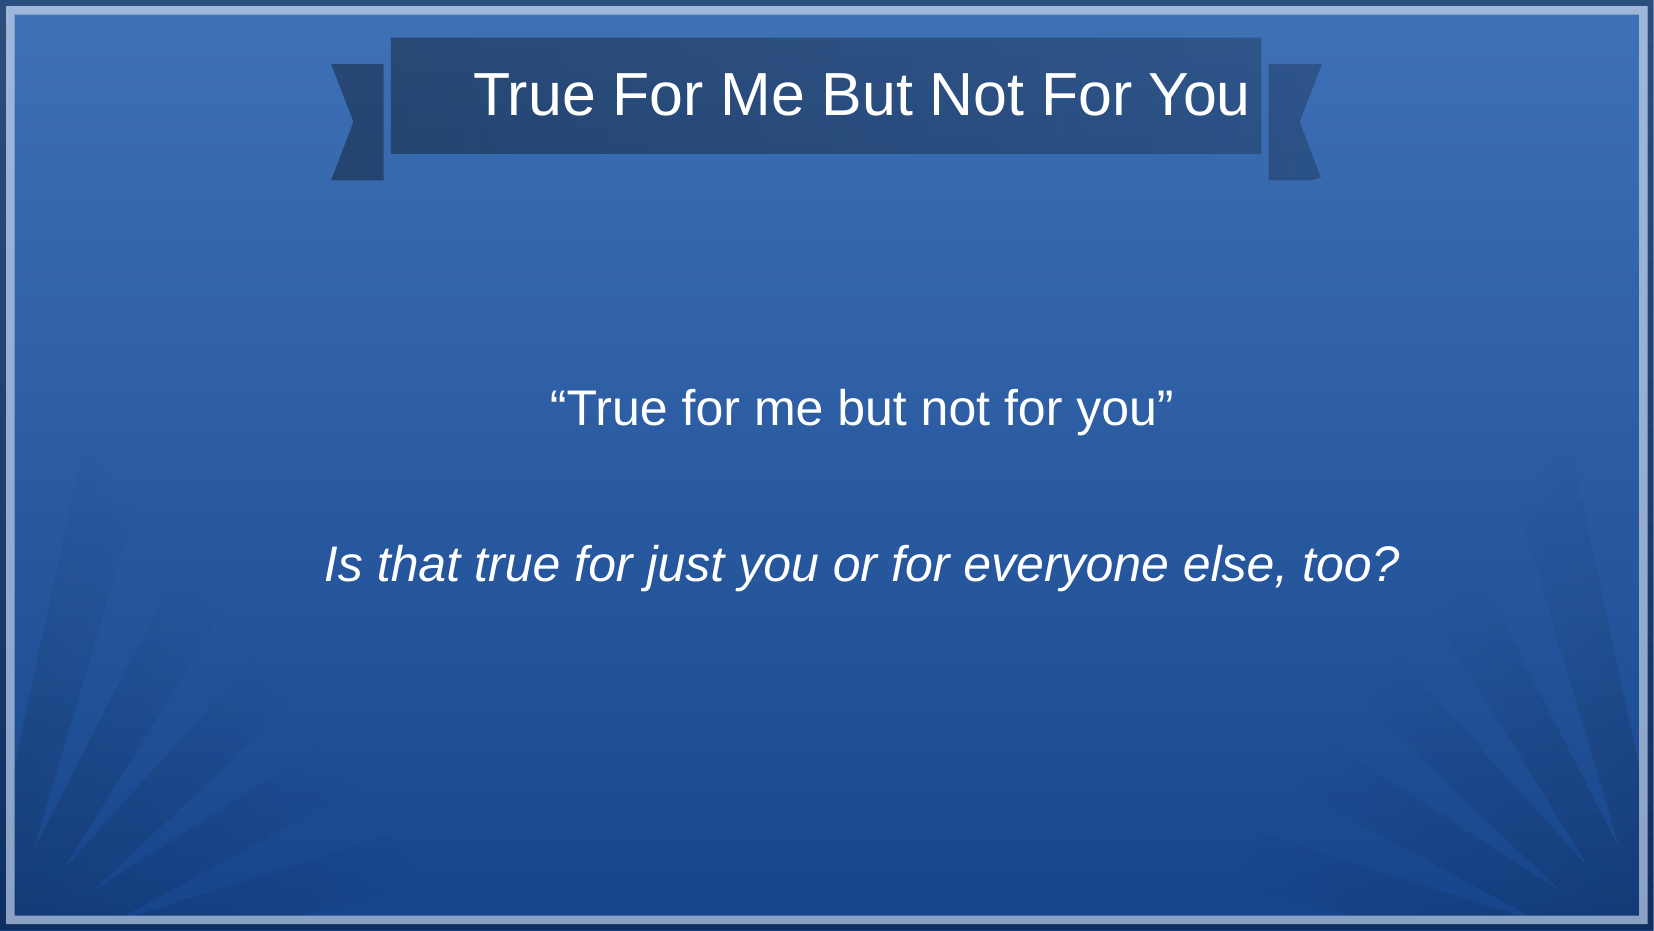

# True For Me But Not For You
“True for me but not for you”
Is that true for just you or for everyone else, too?